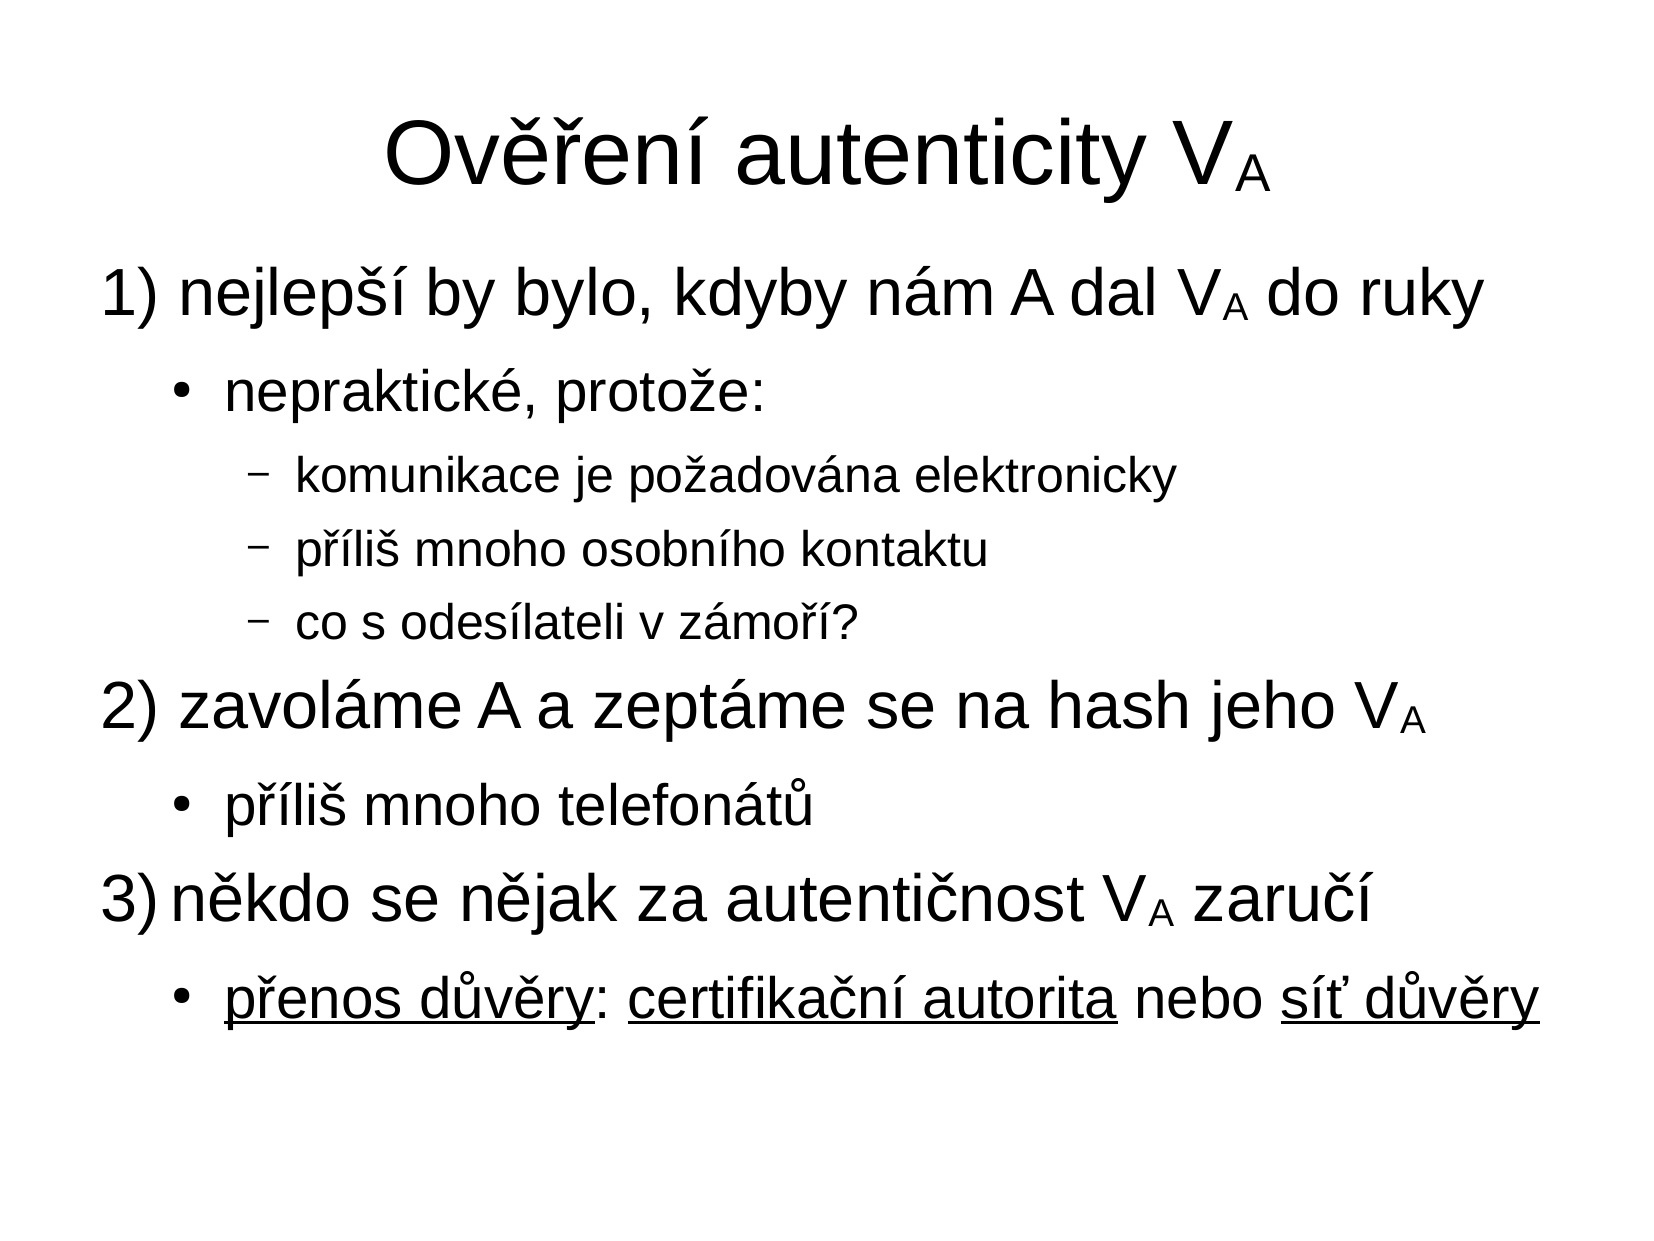

# Ověření autenticity VA
 nejlepší by bylo, kdyby nám A dal VA do ruky
nepraktické, protože:
komunikace je požadována elektronicky
příliš mnoho osobního kontaktu
co s odesílateli v zámoří?
 zavoláme A a zeptáme se na hash jeho VA
příliš mnoho telefonátů
 někdo se nějak za autentičnost VA zaručí
přenos důvěry: certifikační autorita nebo síť důvěry